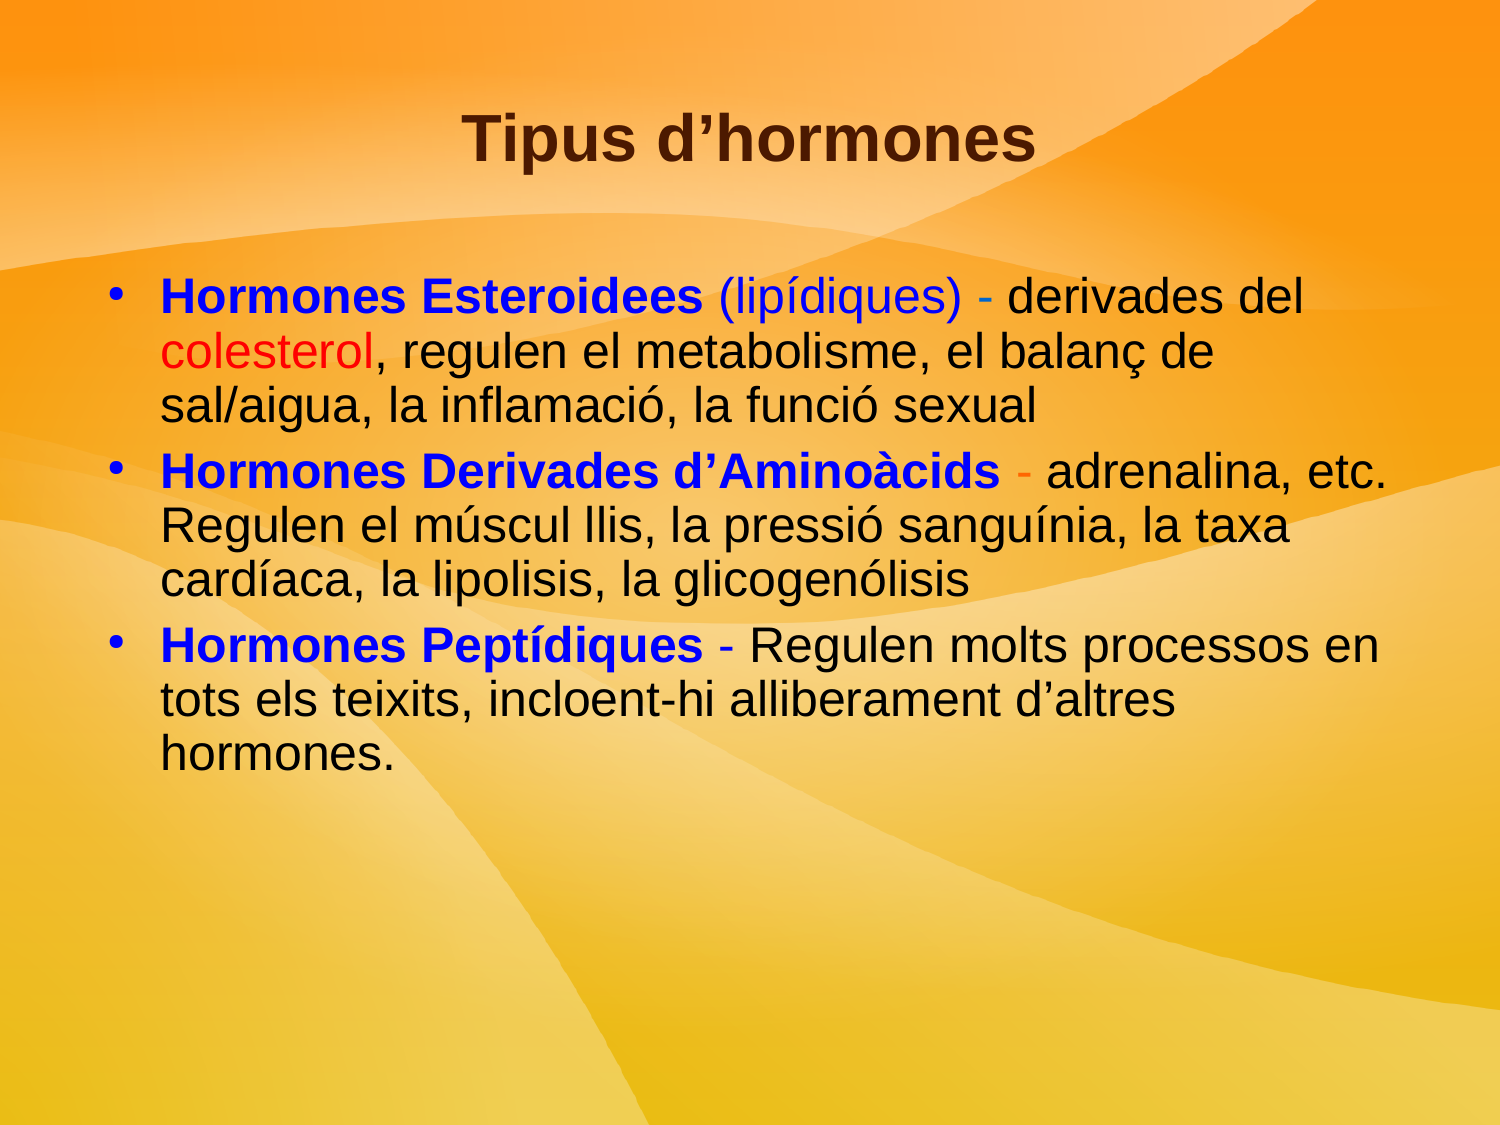

# Tipus d’hormones
Hormones Esteroidees (lipídiques) - derivades del colesterol, regulen el metabolisme, el balanç de sal/aigua, la inflamació, la funció sexual
Hormones Derivades d’Aminoàcids - adrenalina, etc. Regulen el múscul llis, la pressió sanguínia, la taxa cardíaca, la lipolisis, la glicogenólisis
Hormones Peptídiques - Regulen molts processos en tots els teixits, incloent-hi alliberament d’altres hormones.